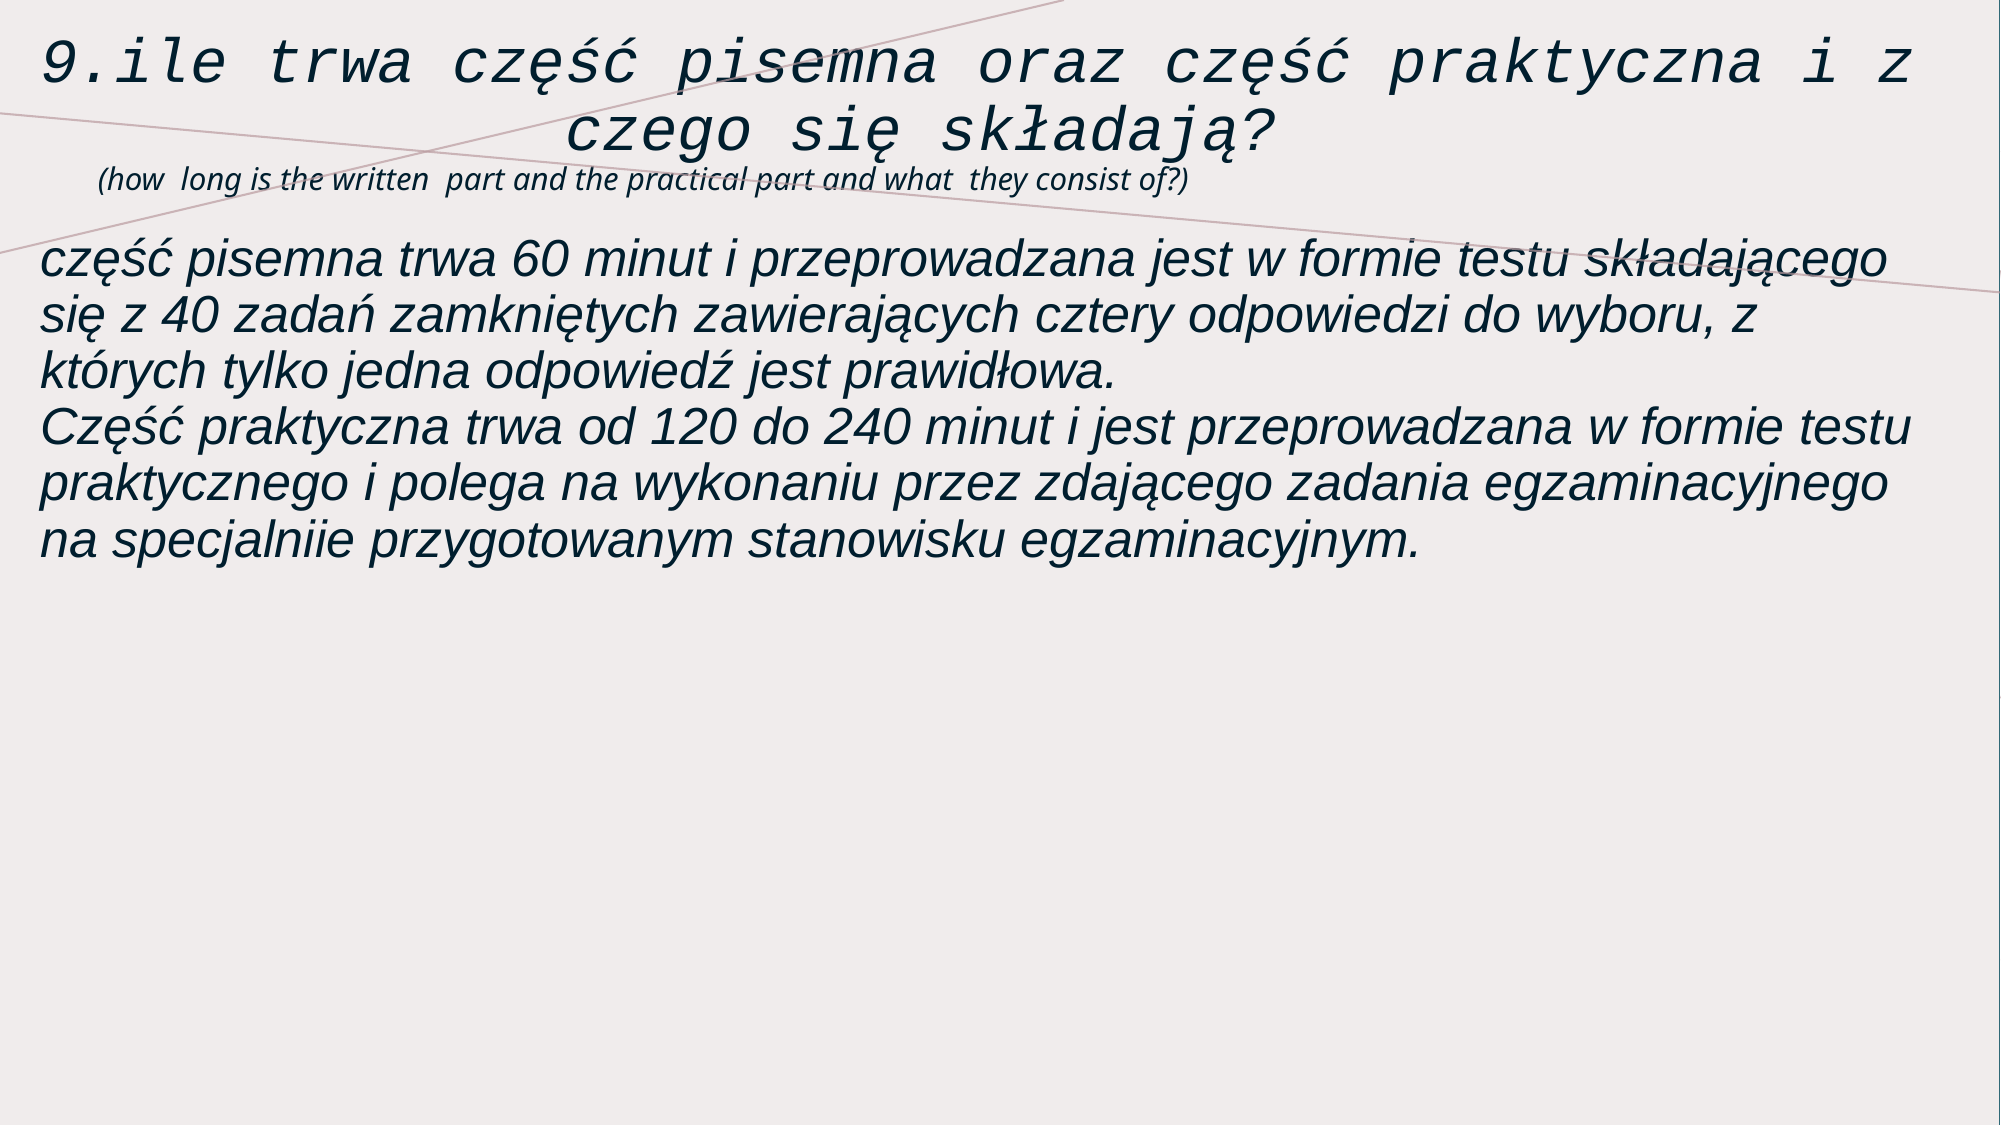

# 9.ile trwa część pisemna oraz część praktyczna i z               czego się składają?        (how  long is the written  part and the practical part and what  they consist of?) część pisemna trwa 60 minut i przeprowadzana jest w formie testu składającego się z 40 zadań zamkniętych zawierających cztery odpowiedzi do wyboru, z których tylko jedna odpowiedź jest prawidłowa. Część praktyczna trwa od 120 do 240 minut i jest przeprowadzana w formie testu praktycznego i polega na wykonaniu przez zdającego zadania egzaminacyjnego na specjalniie przygotowanym stanowisku egzaminacyjnym.